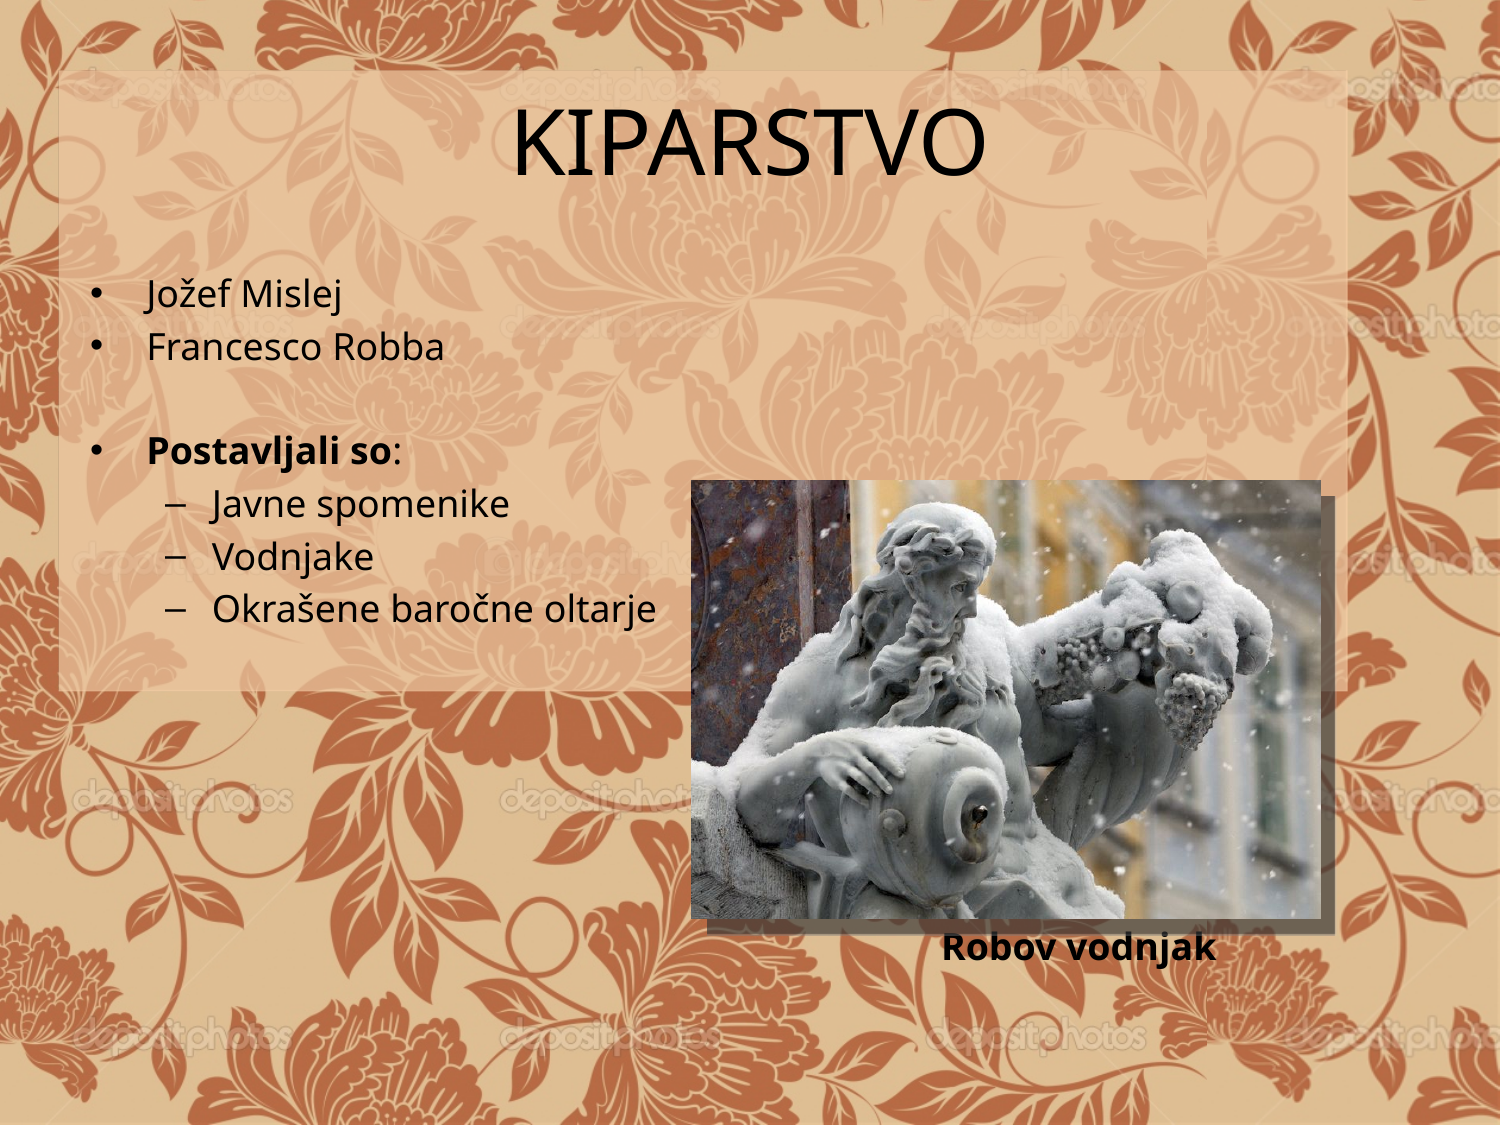

Robov vodnjak
# KIPARSTVO
Jožef Mislej
Francesco Robba
Postavljali so:
Javne spomenike
Vodnjake
Okrašene baročne oltarje